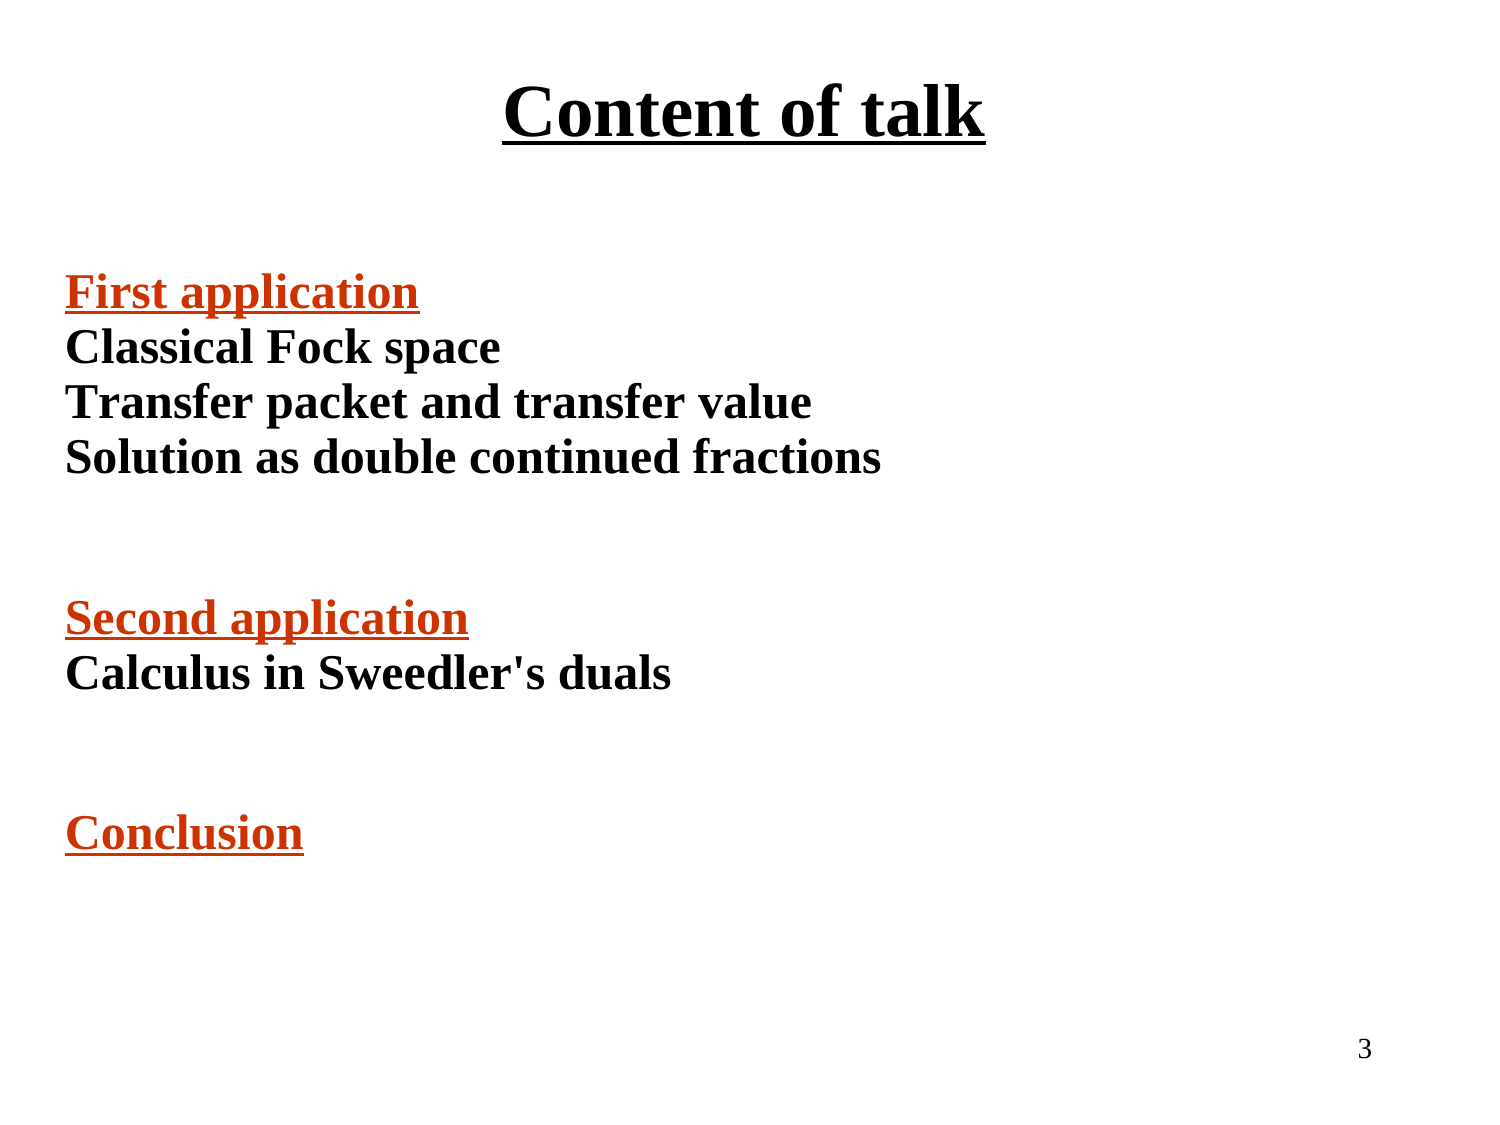

Content of talk
 First application
 Classical Fock space
 Transfer packet and transfer value
 Solution as double continued fractions
 Second application
 Calculus in Sweedler's duals
 Conclusion
3